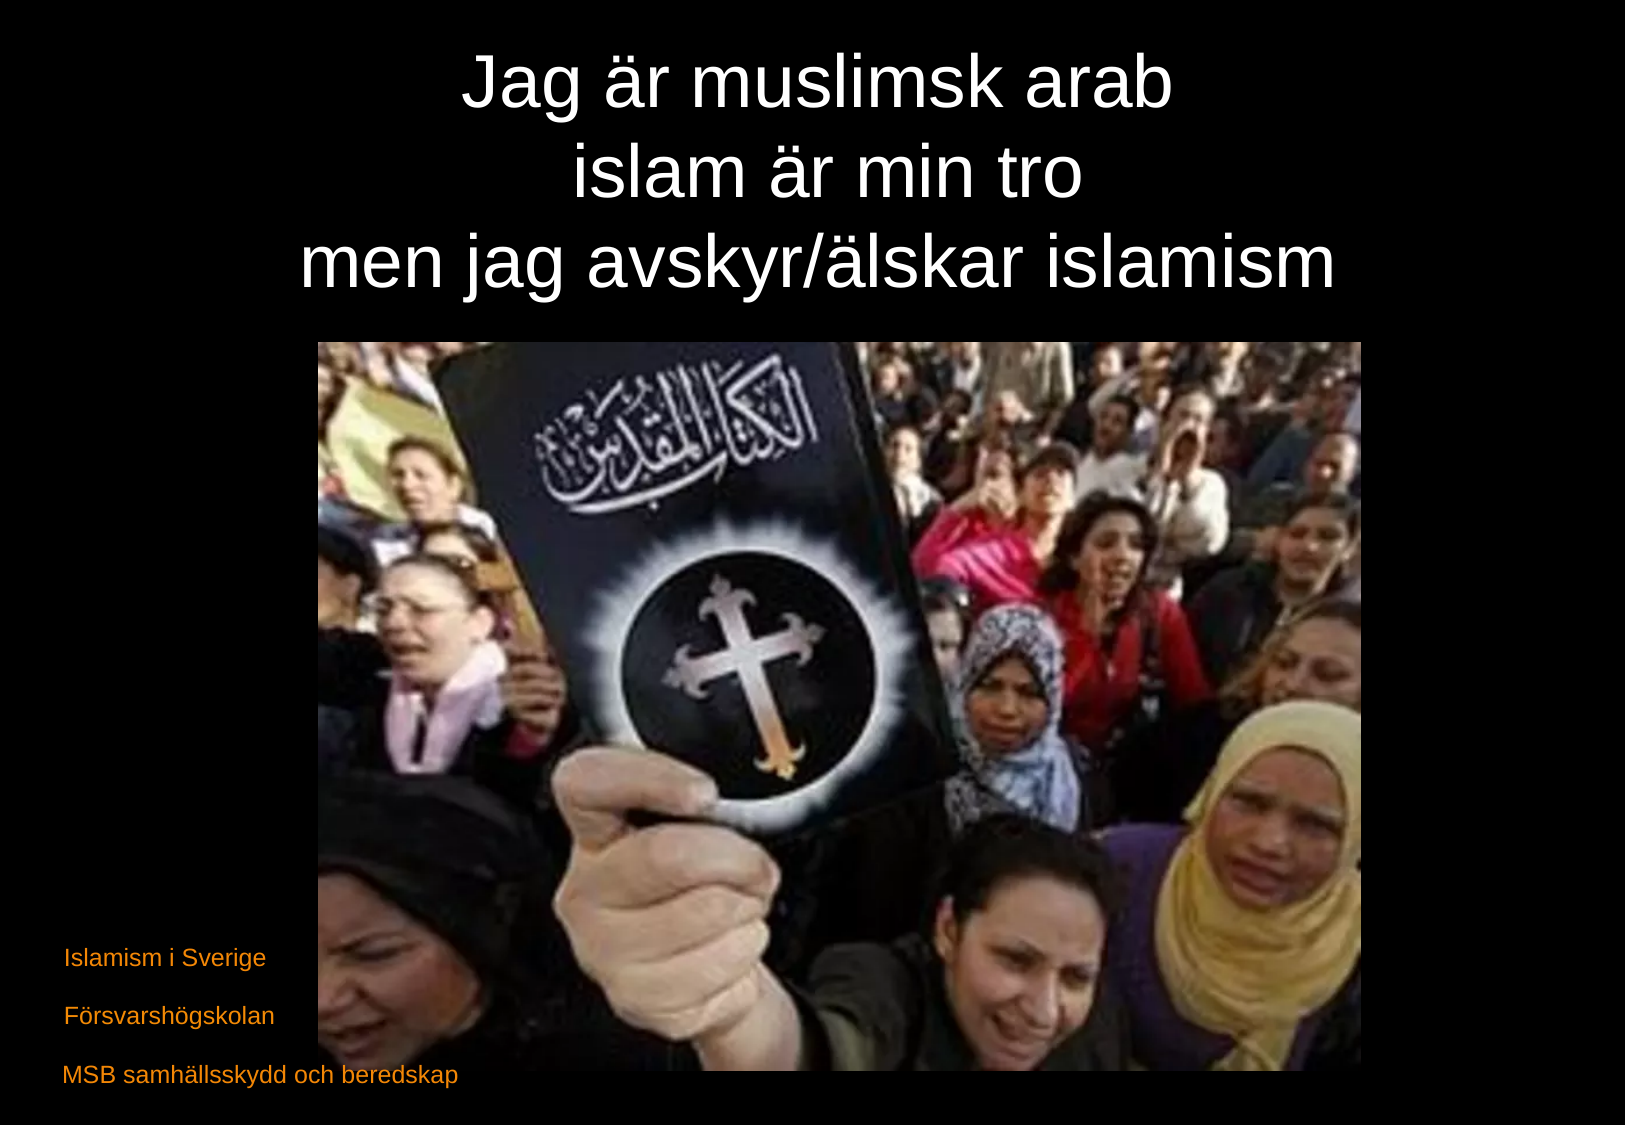

Jag är muslimsk arab
 islam är min tro
men jag avskyr/älskar islamism
Islamism i Sverige
Försvarshögskolan
MSB samhällsskydd och beredskap